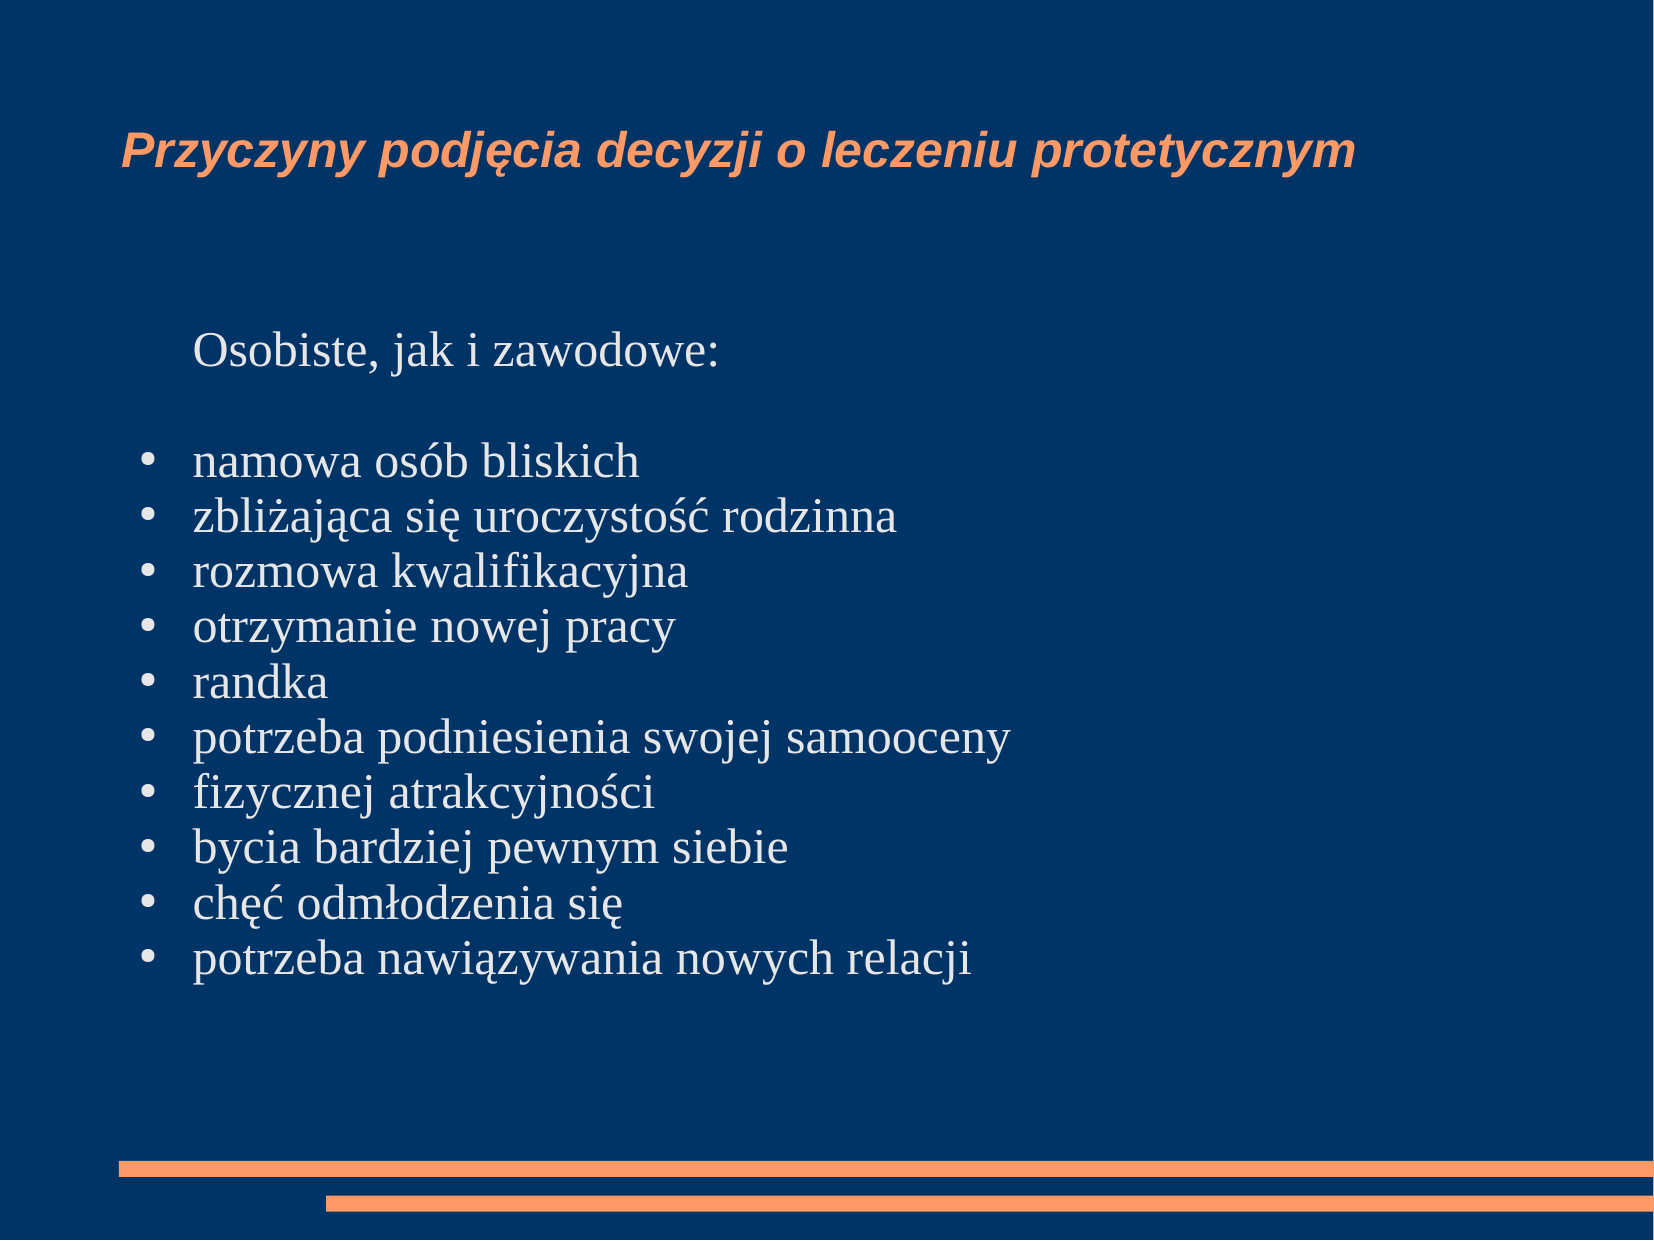

# Przyczyny podjęcia decyzji o leczeniu protetycznym
Osobiste, jak i zawodowe:
namowa osób bliskich
zbliżająca się uroczystość rodzinna
rozmowa kwalifikacyjna
otrzymanie nowej pracy
randka
potrzeba podniesienia swojej samooceny
fizycznej atrakcyjności
bycia bardziej pewnym siebie
chęć odmłodzenia się
potrzeba nawiązywania nowych relacji